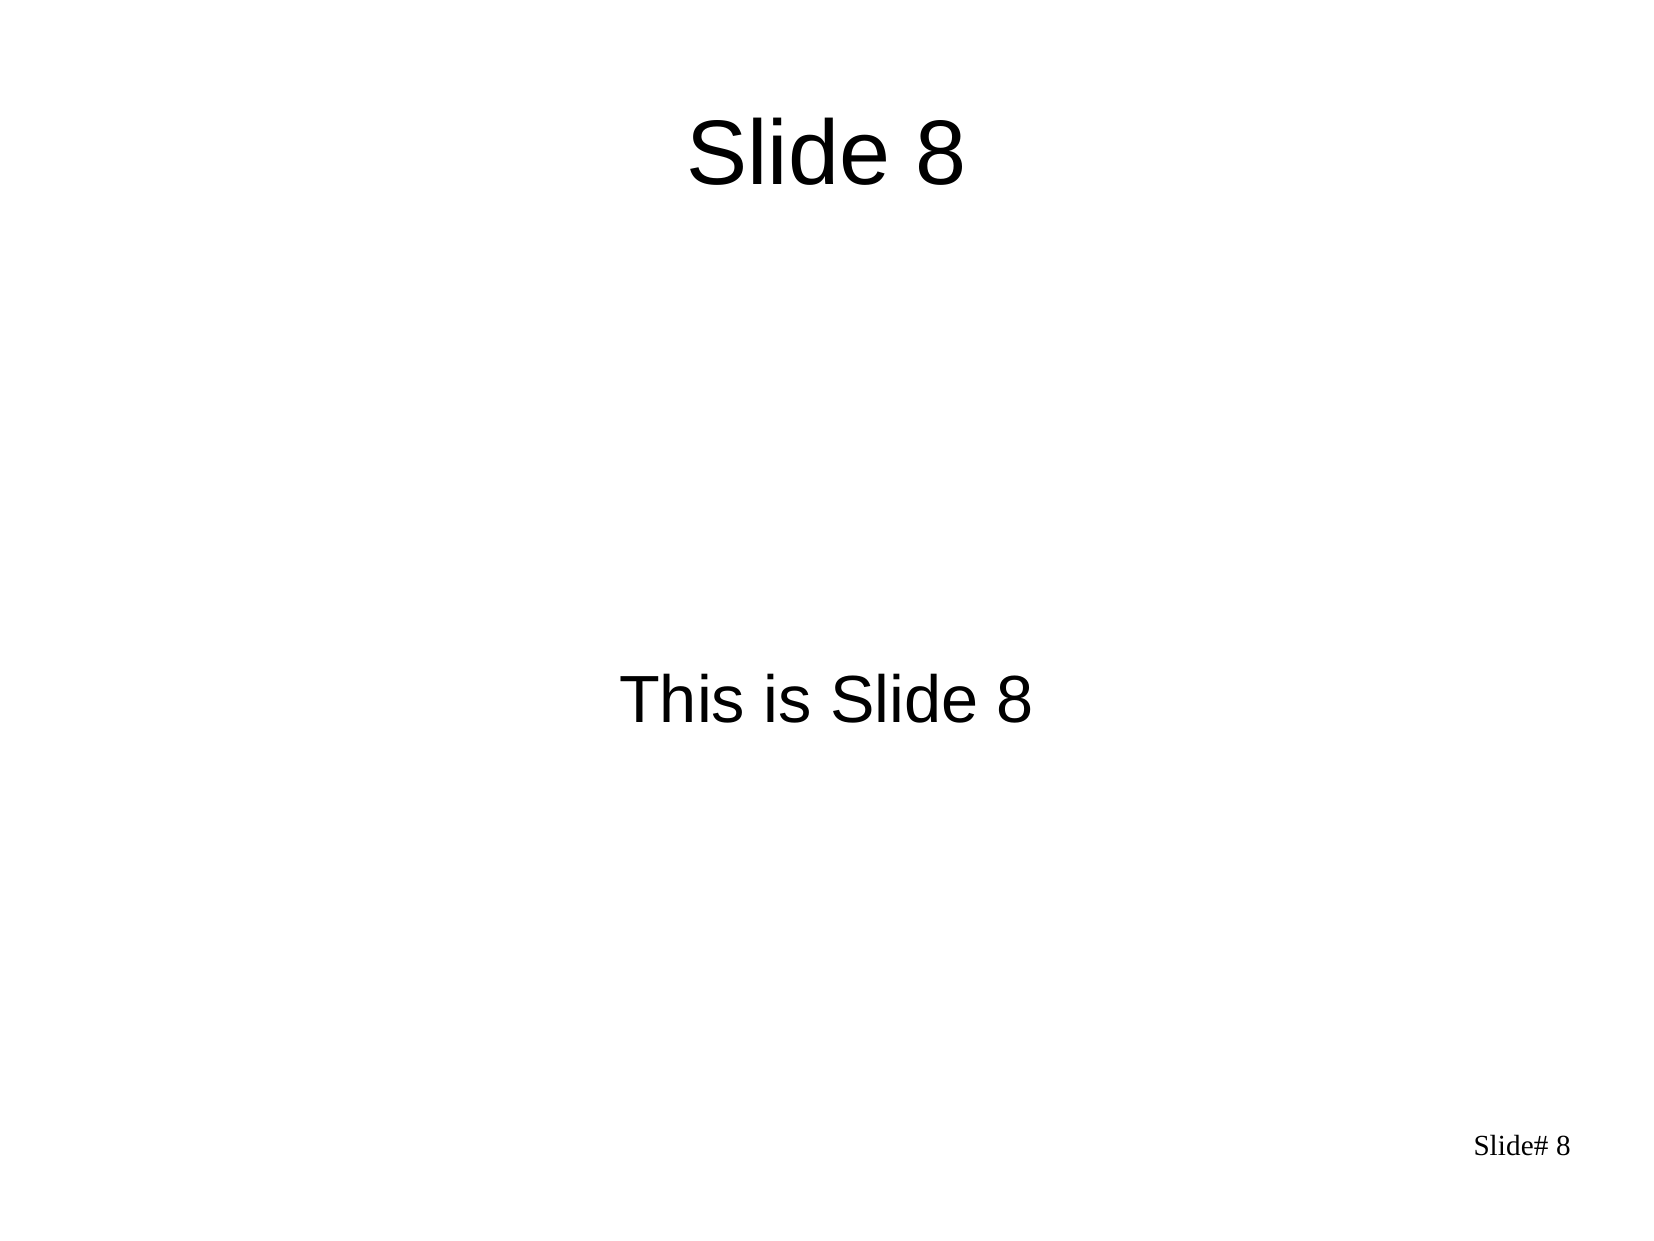

# Slide 8
This is Slide 8
8